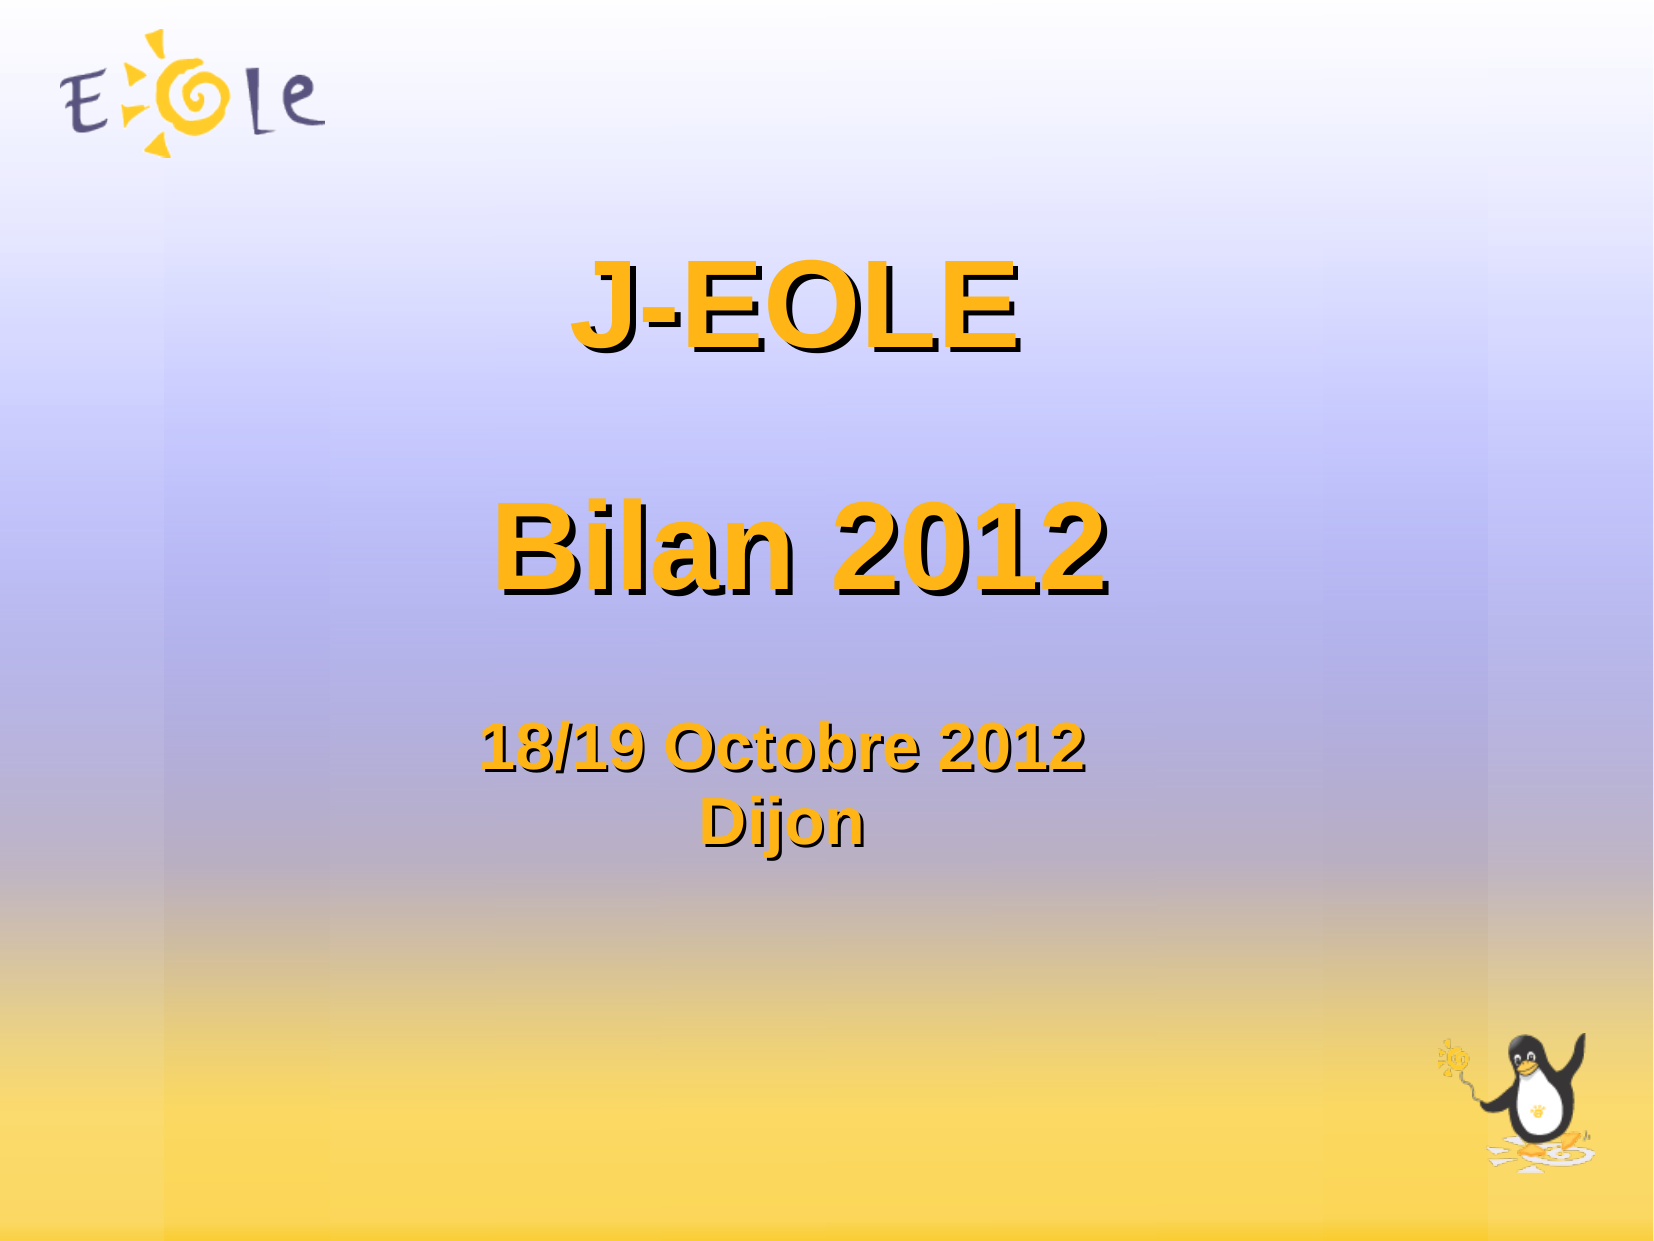

# J-EOLE Bilan 2012 18/19 Octobre 2012 Dijon